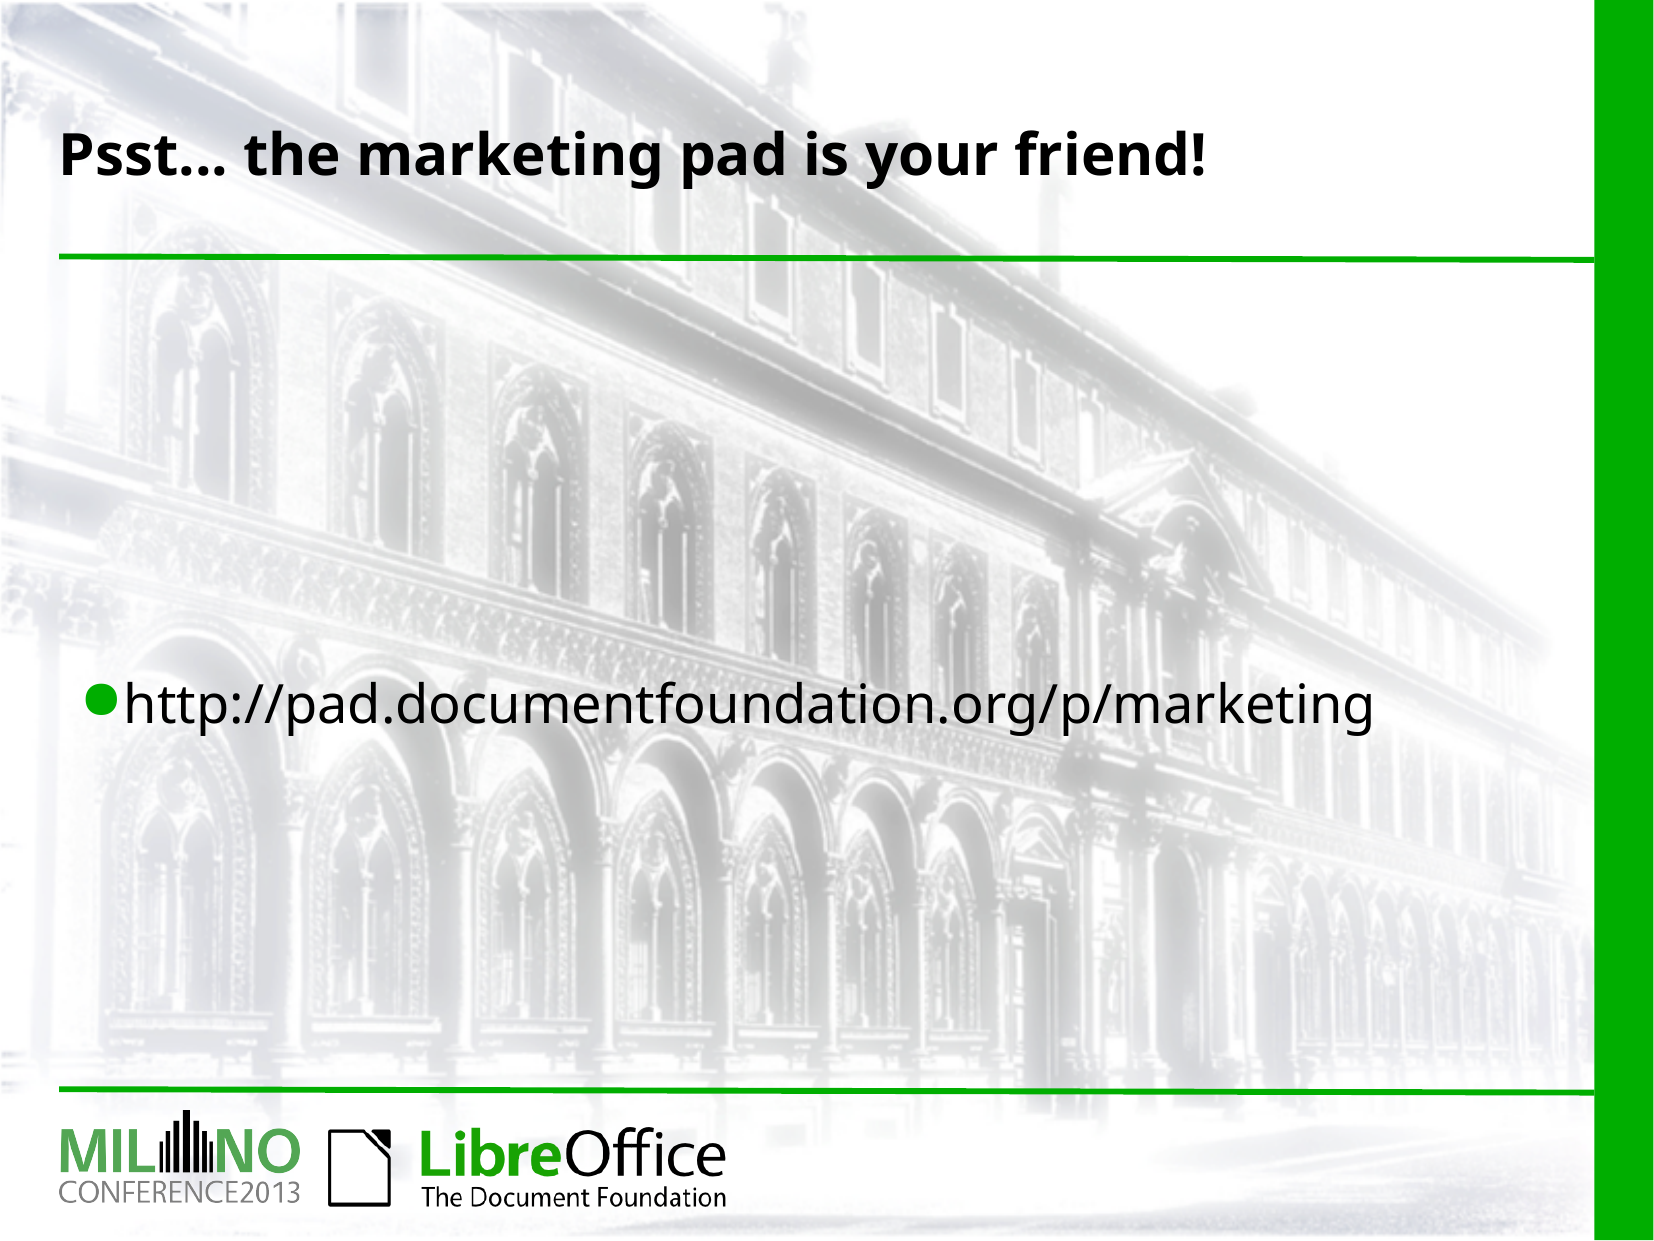

# Psst... the marketing pad is your friend!
http://pad.documentfoundation.org/p/marketing